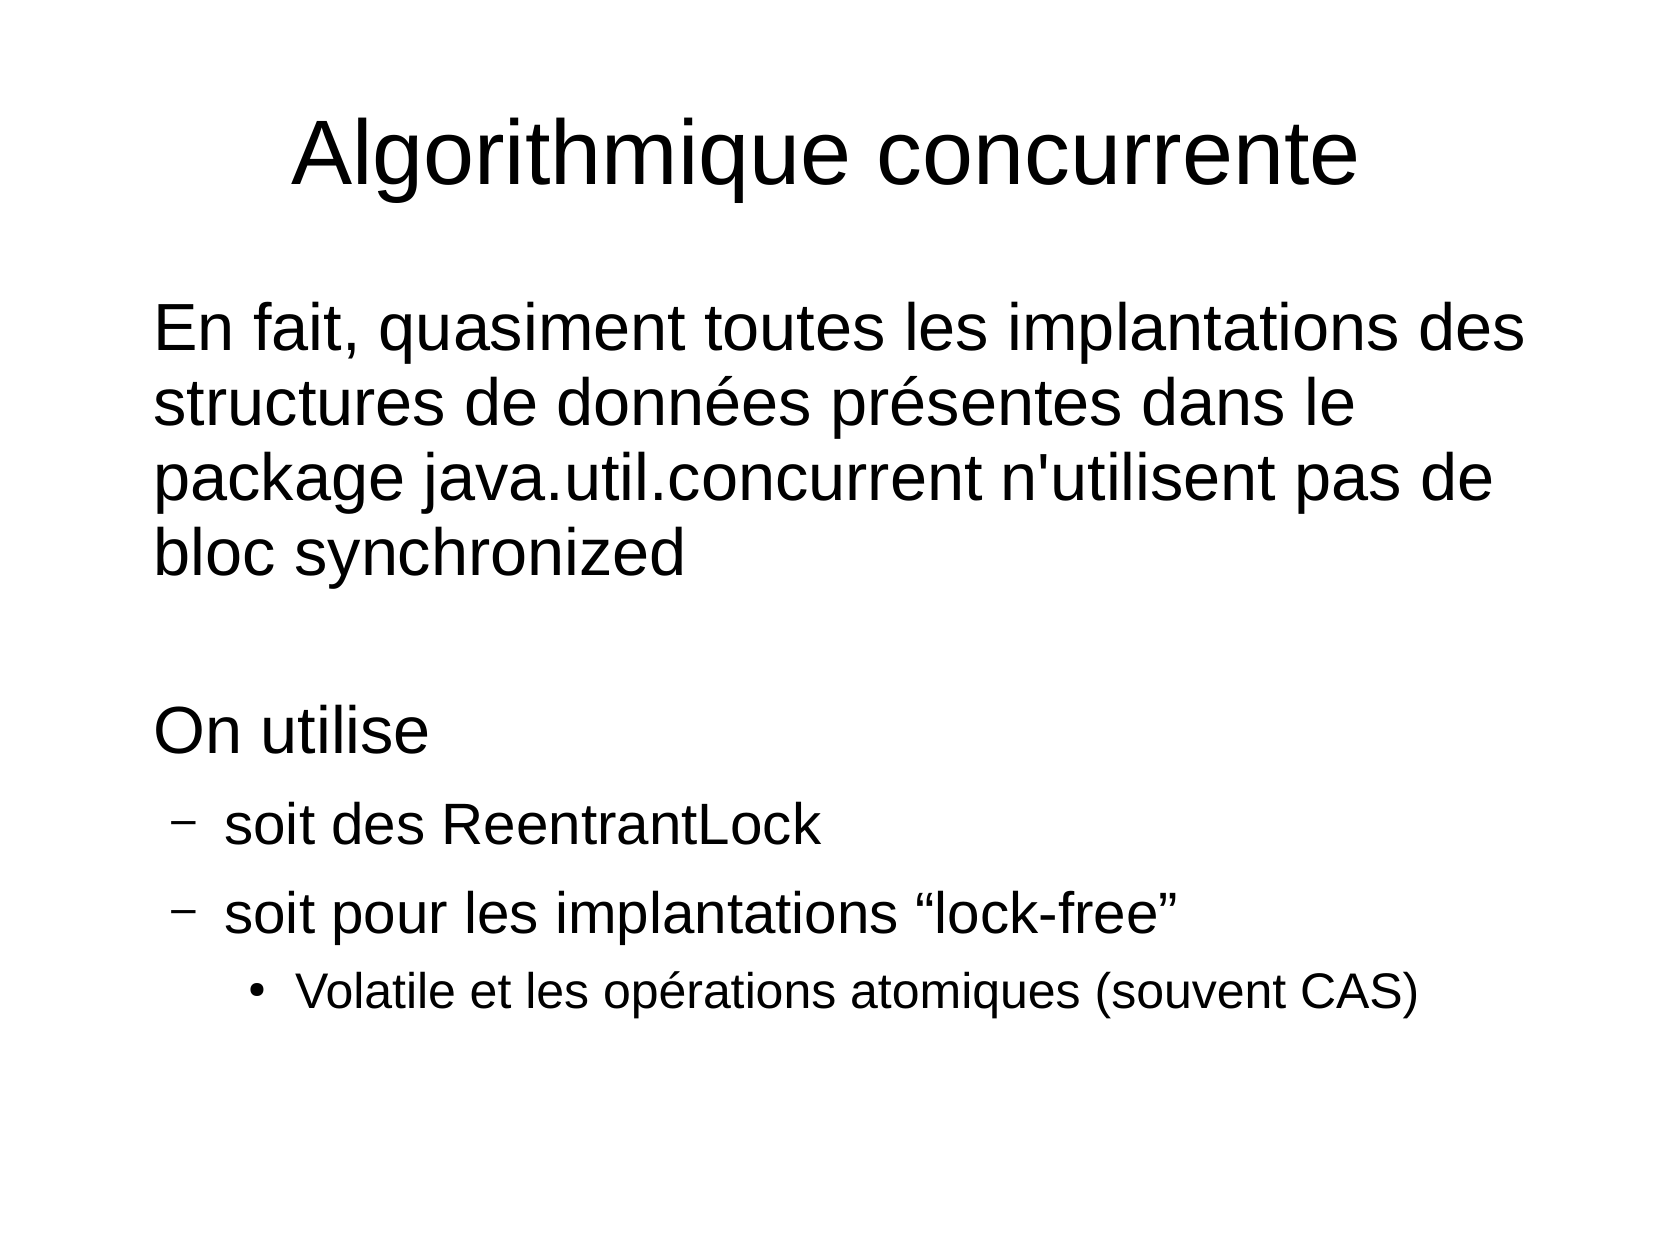

# Algorithmique concurrente
En fait, quasiment toutes les implantations des structures de données présentes dans le package java.util.concurrent n'utilisent pas de bloc synchronized
On utilise
soit des ReentrantLock
soit pour les implantations “lock-free”
Volatile et les opérations atomiques (souvent CAS)